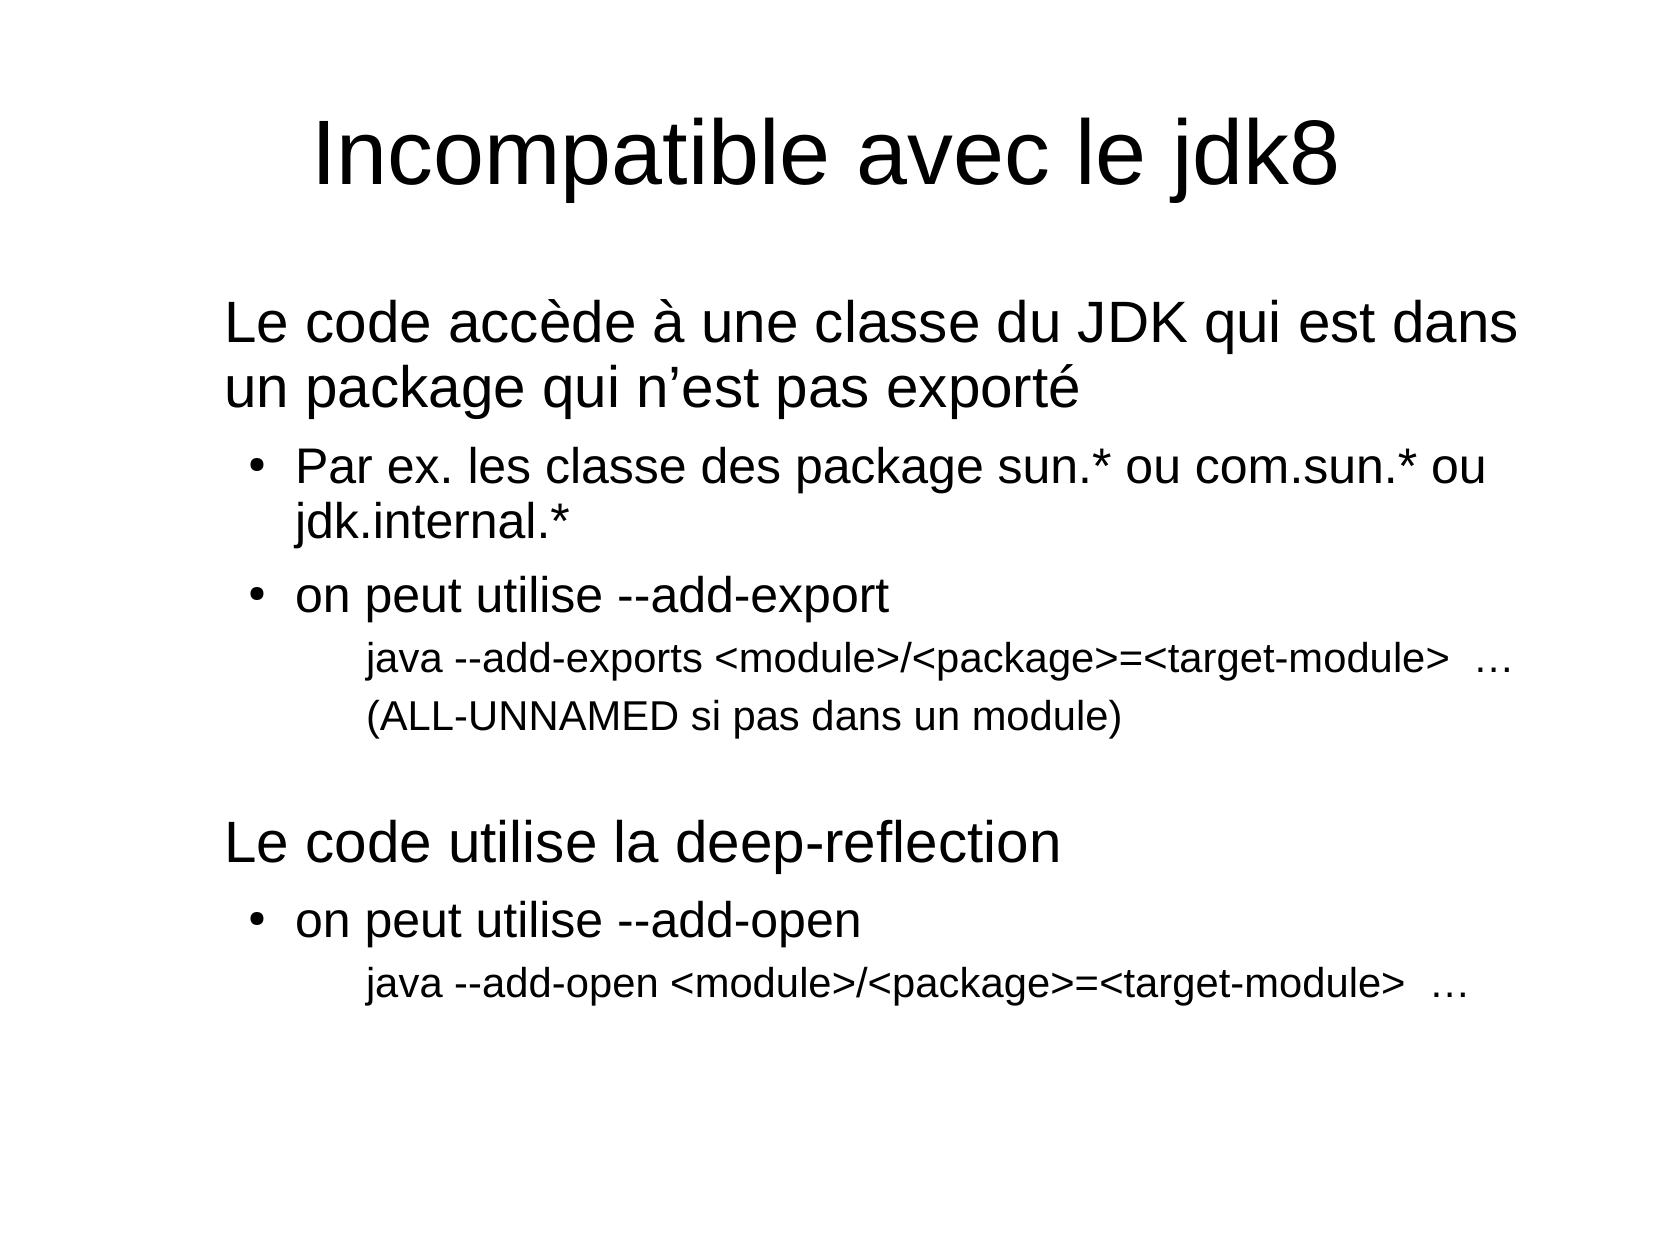

# Incompatible avec le jdk8
Le code accède à une classe du JDK qui est dans un package qui n’est pas exporté
Par ex. les classe des package sun.* ou com.sun.* ou jdk.internal.*
on peut utilise --add-export
java --add-exports <module>/<package>=<target-module> …
(ALL-UNNAMED si pas dans un module)
Le code utilise la deep-reflection
on peut utilise --add-open
java --add-open <module>/<package>=<target-module> …